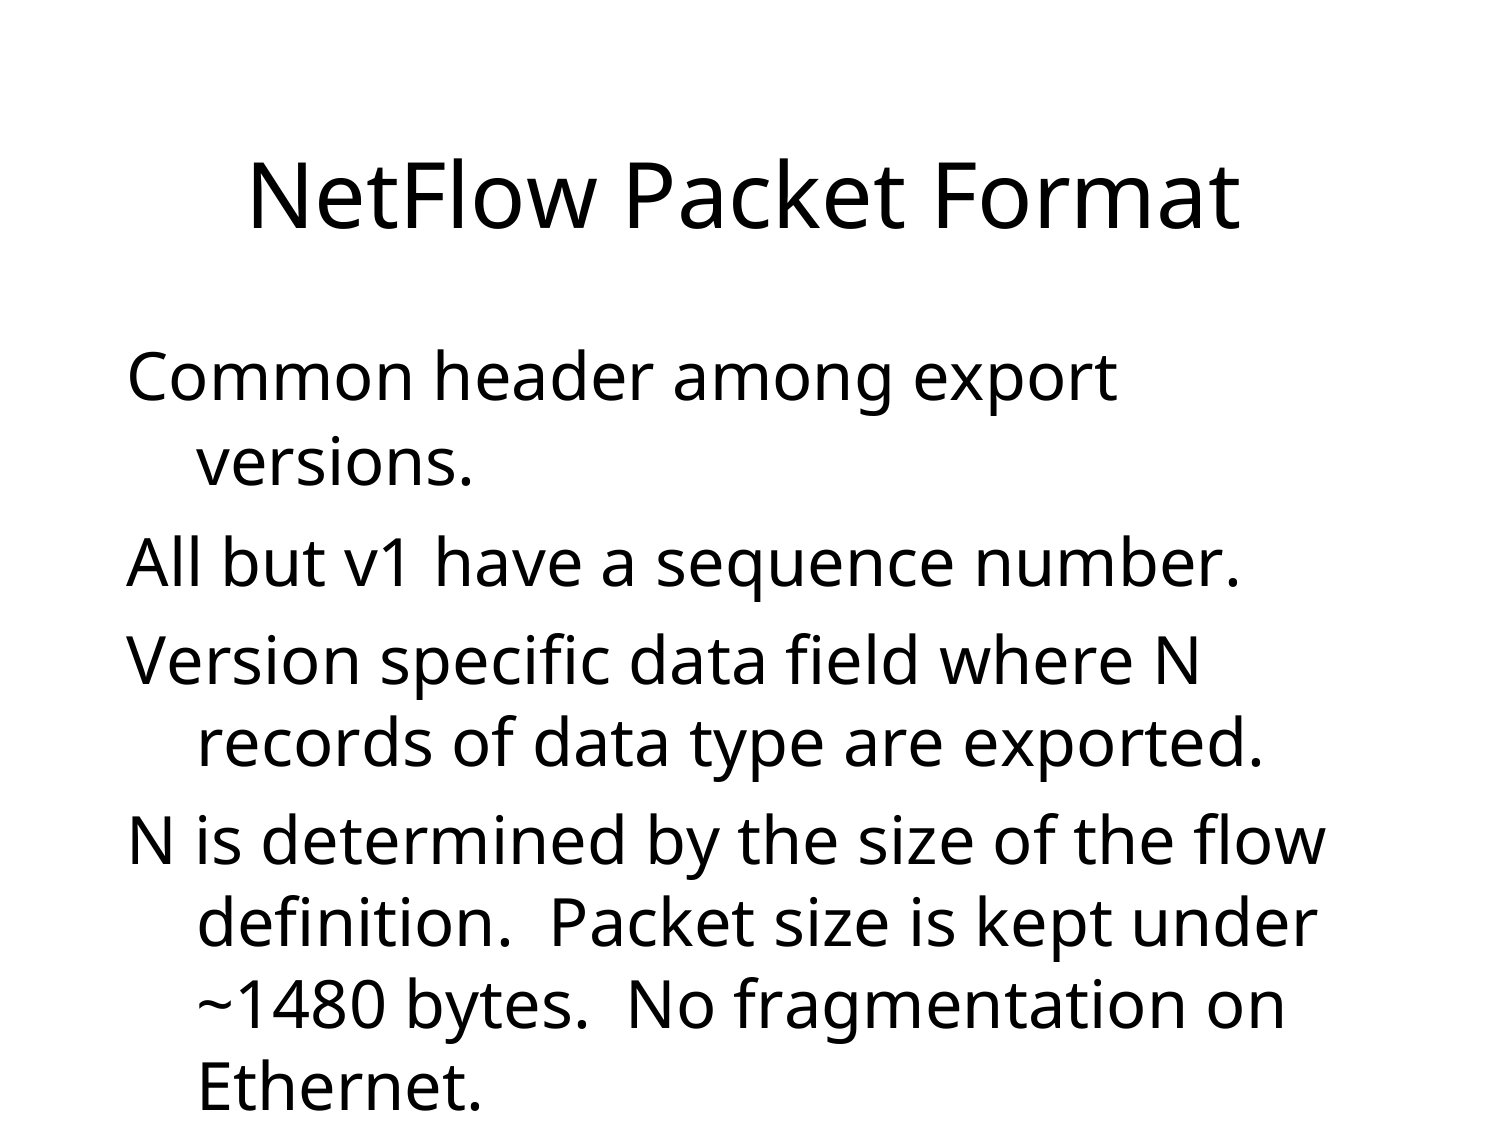

# NetFlow Packet Format
Common header among export versions.
All but v1 have a sequence number.
Version specific data field where N records of data type are exported.
N is determined by the size of the flow definition. Packet size is kept under ~1480 bytes. No fragmentation on Ethernet.